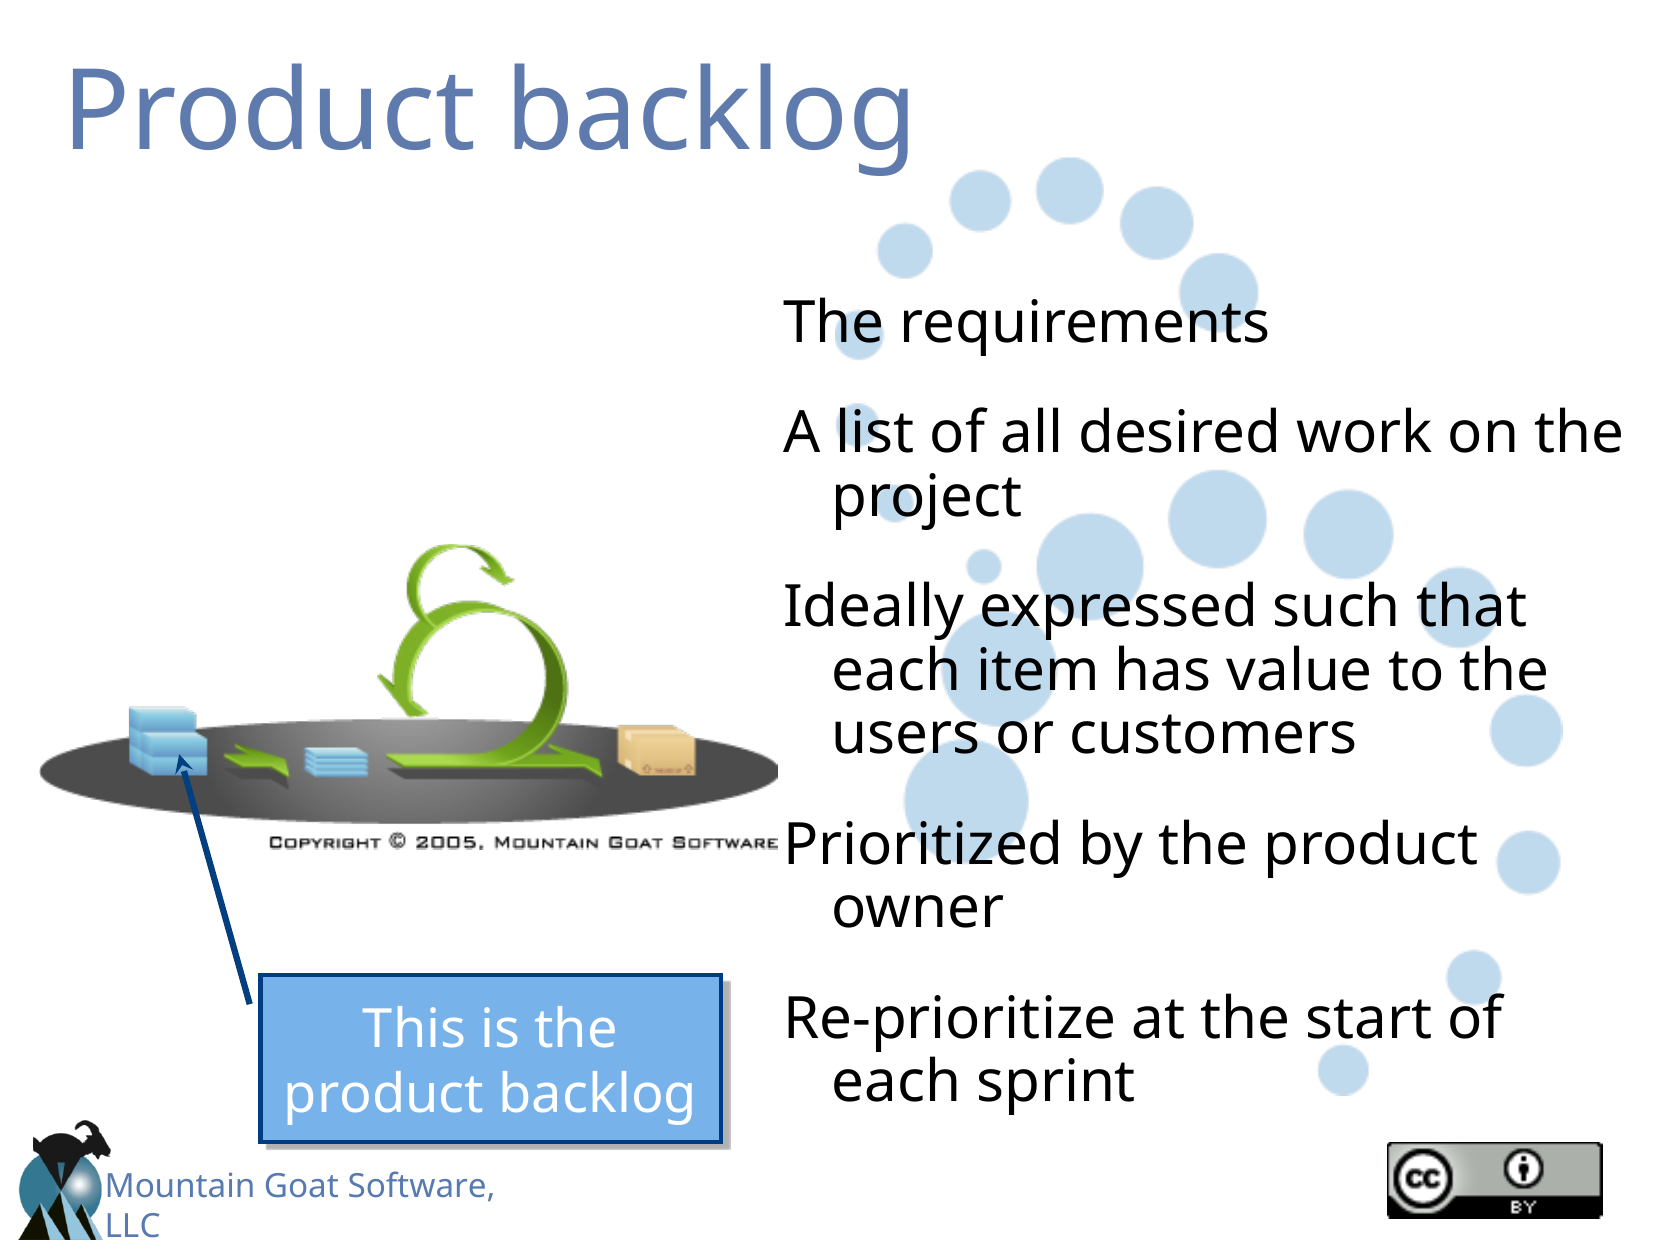

# Product backlog
The requirements
A list of all desired work on the project
Ideally expressed such that each item has value to the users or customers
Prioritized by the product owner
Re-prioritize at the start of each sprint
This is the product backlog